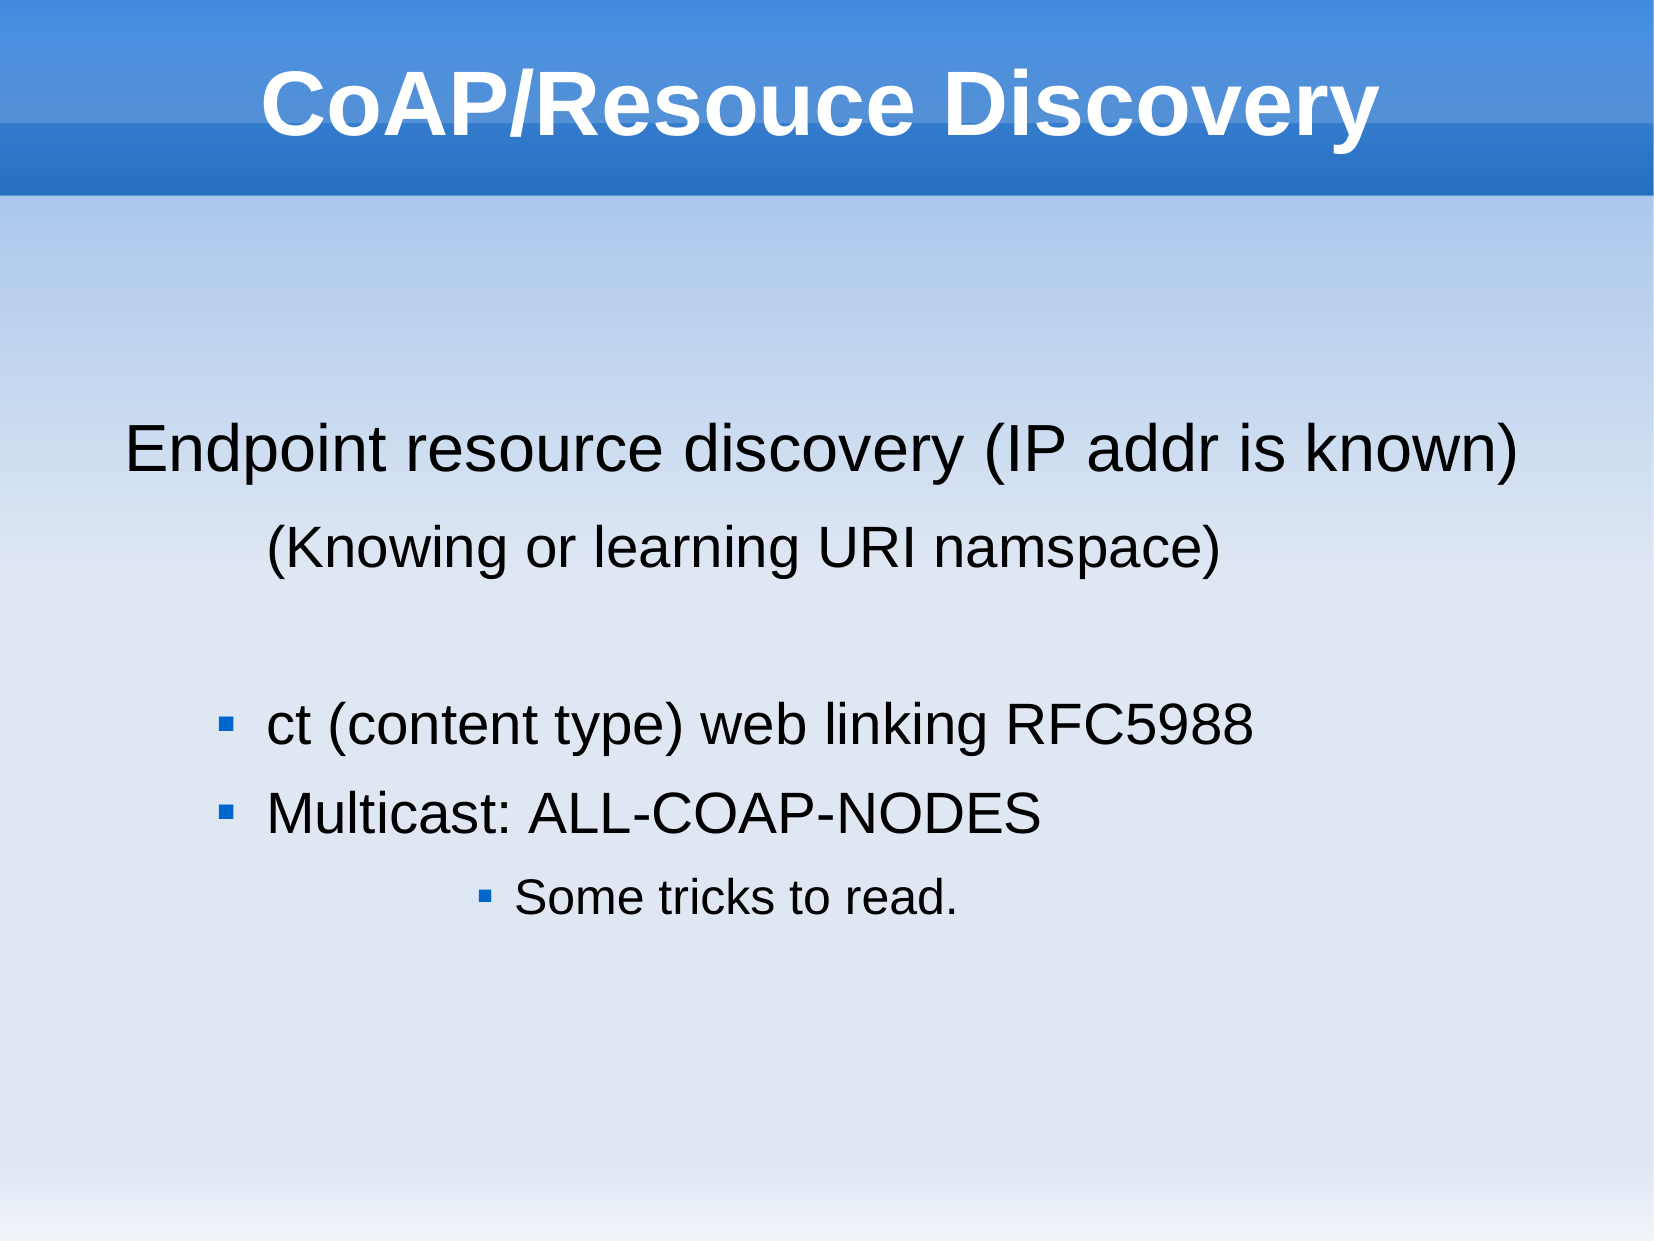

# CoAP/Resouce Discovery
Endpoint resource discovery (IP addr is known)
(Knowing or learning URI namspace)
ct (content type) web linking RFC5988
Multicast: ALL-COAP-NODES
Some tricks to read.